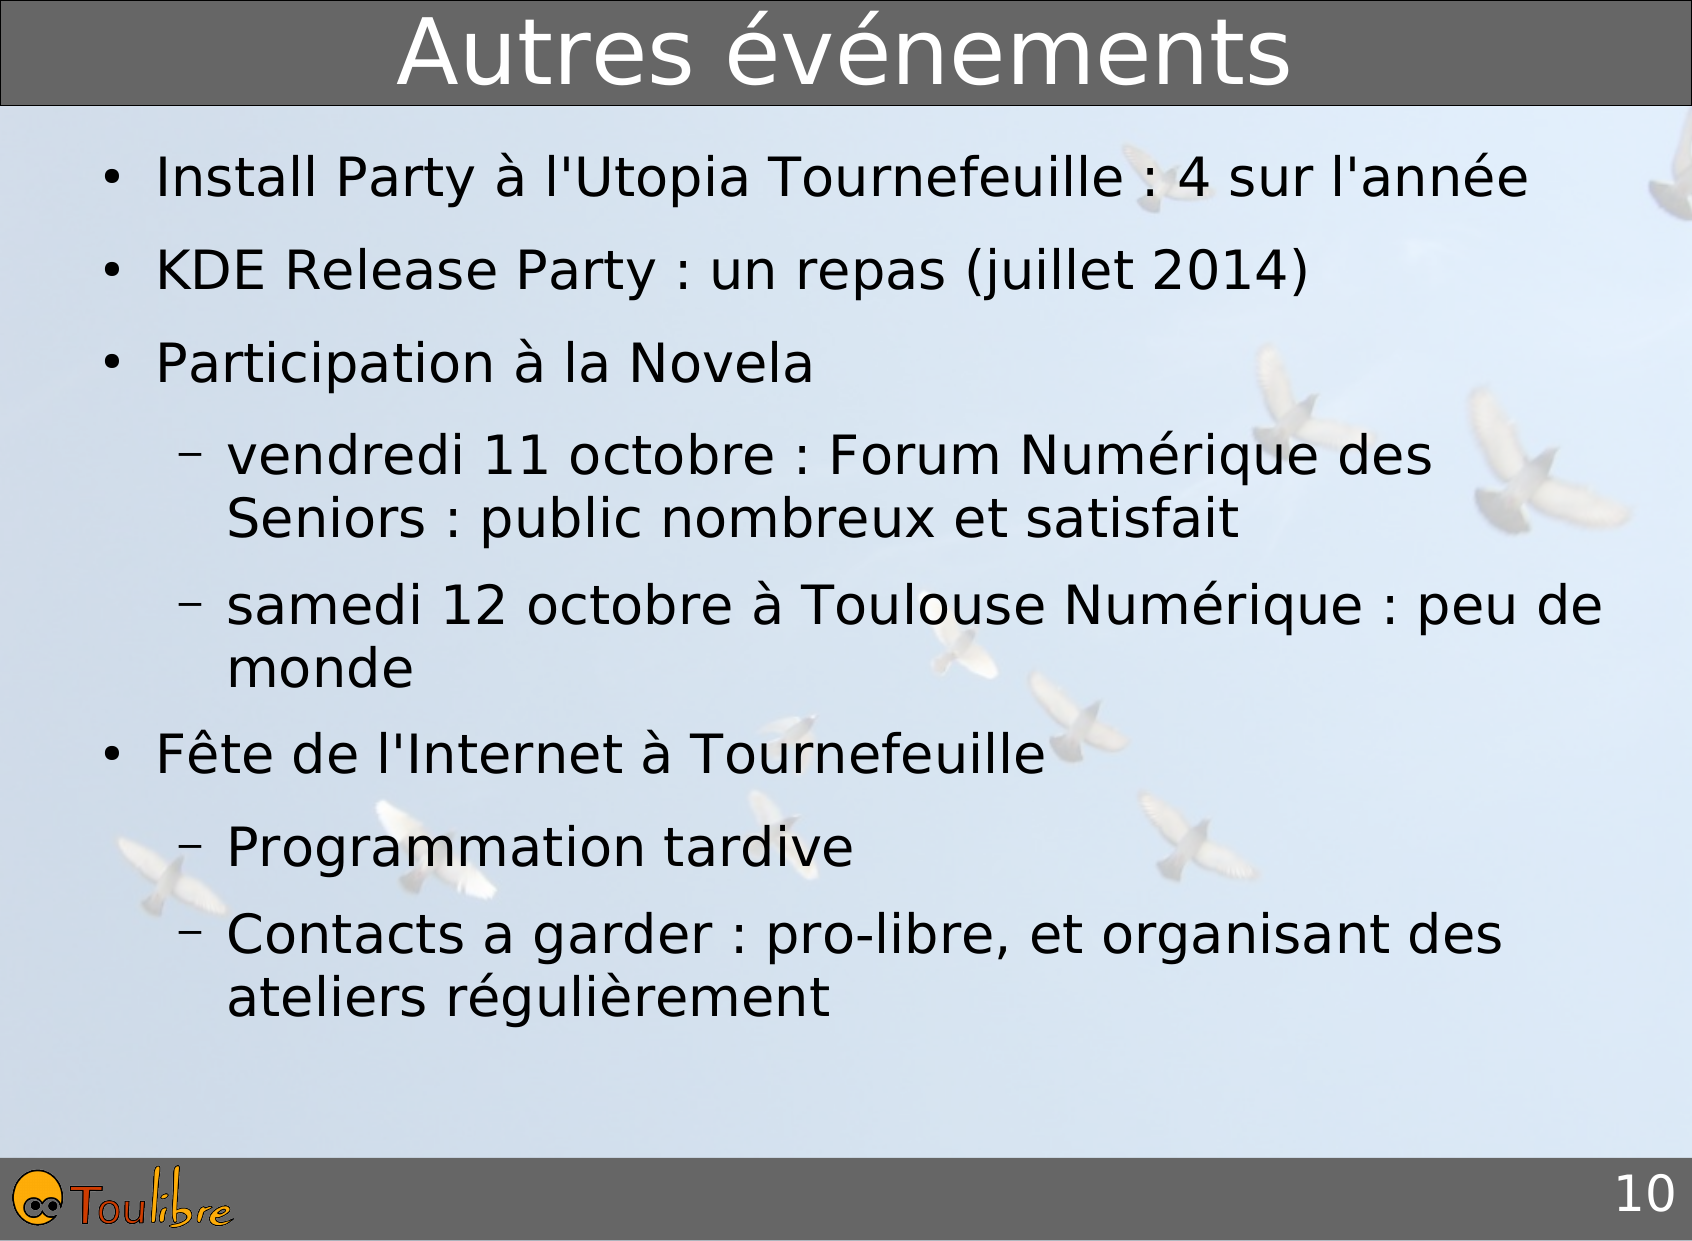

# Autres événements
Install Party à l'Utopia Tournefeuille : 4 sur l'année
KDE Release Party : un repas (juillet 2014)
Participation à la Novela
vendredi 11 octobre : Forum Numérique des Seniors : public nombreux et satisfait
samedi 12 octobre à Toulouse Numérique : peu de monde
Fête de l'Internet à Tournefeuille
Programmation tardive
Contacts a garder : pro-libre, et organisant des ateliers régulièrement